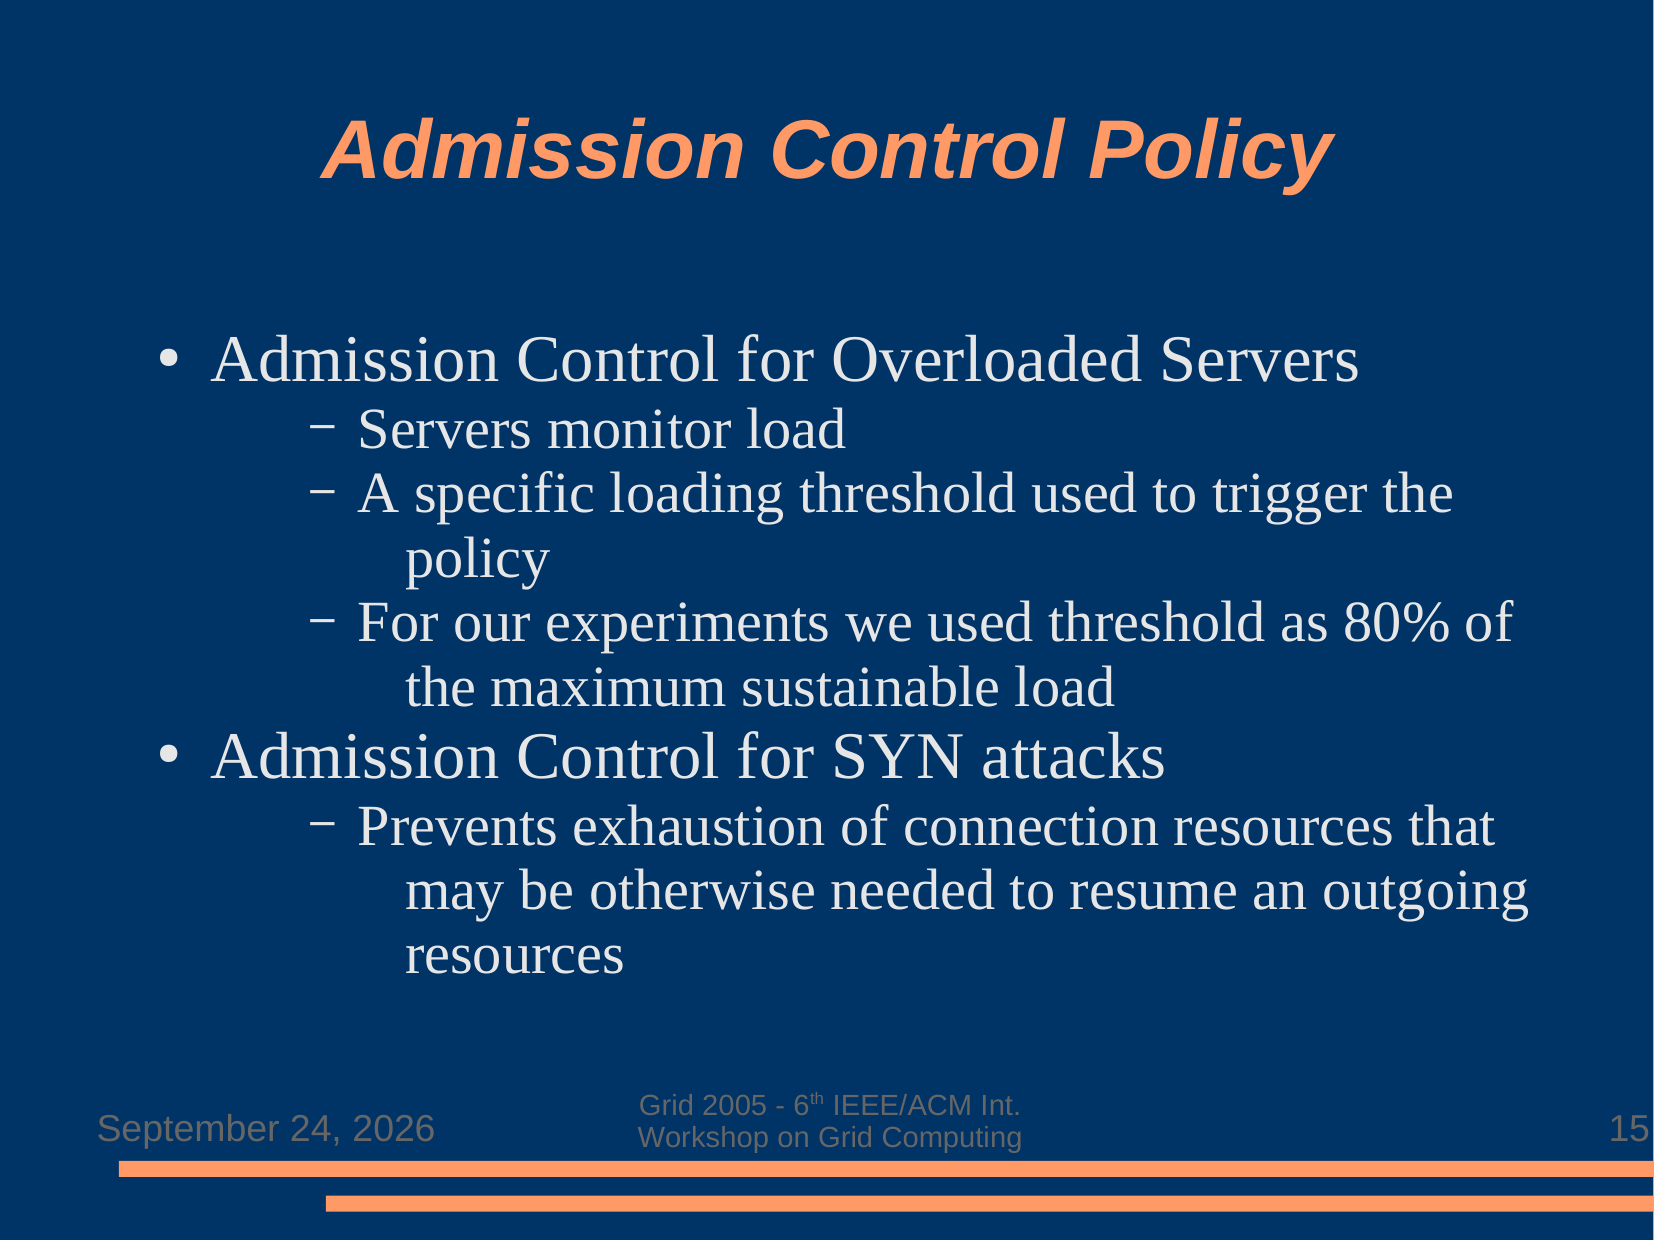

# Admission Control Policy
Admission Control for Overloaded Servers
Servers monitor load
A specific loading threshold used to trigger the policy
For our experiments we used threshold as 80% of the maximum sustainable load
Admission Control for SYN attacks
Prevents exhaustion of connection resources that may be otherwise needed to resume an outgoing resources